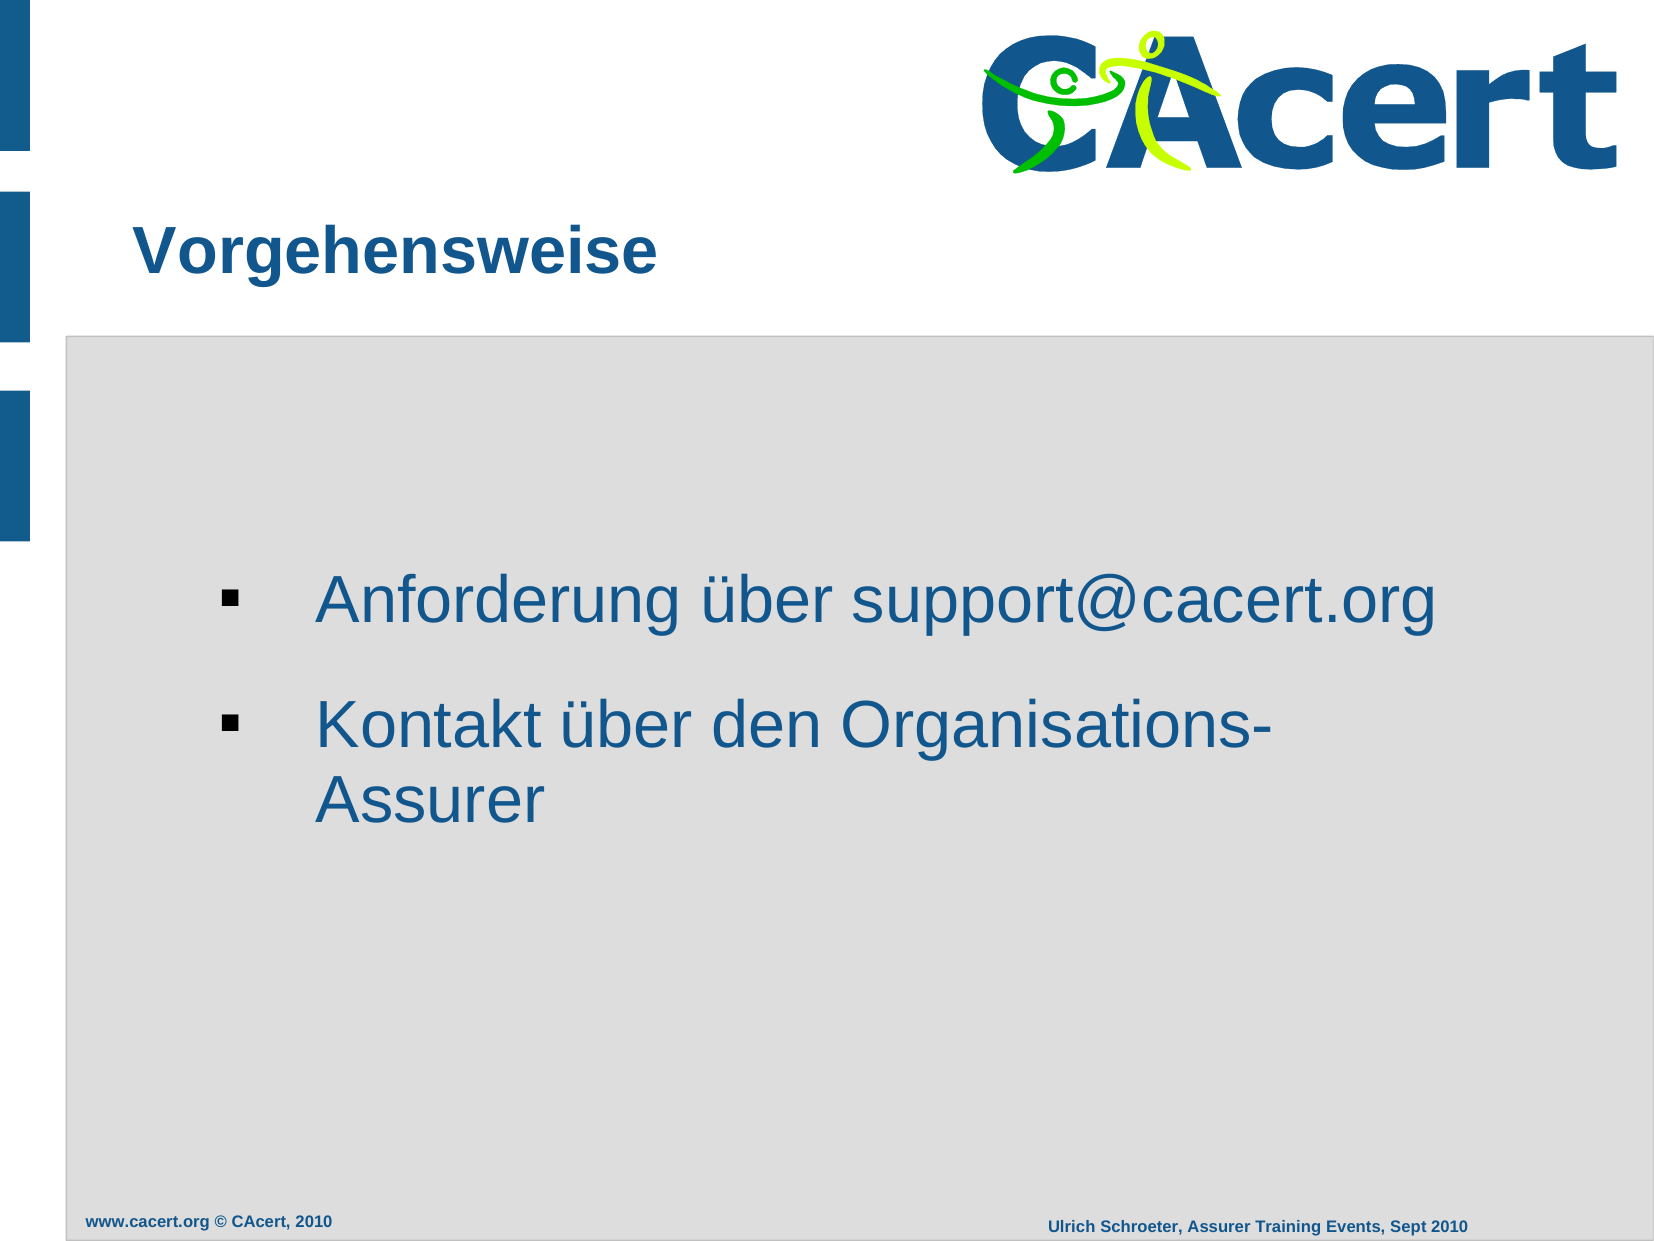

Vorgehensweise
# Anforderung über support@cacert.org
Kontakt über den Organisations-Assurer